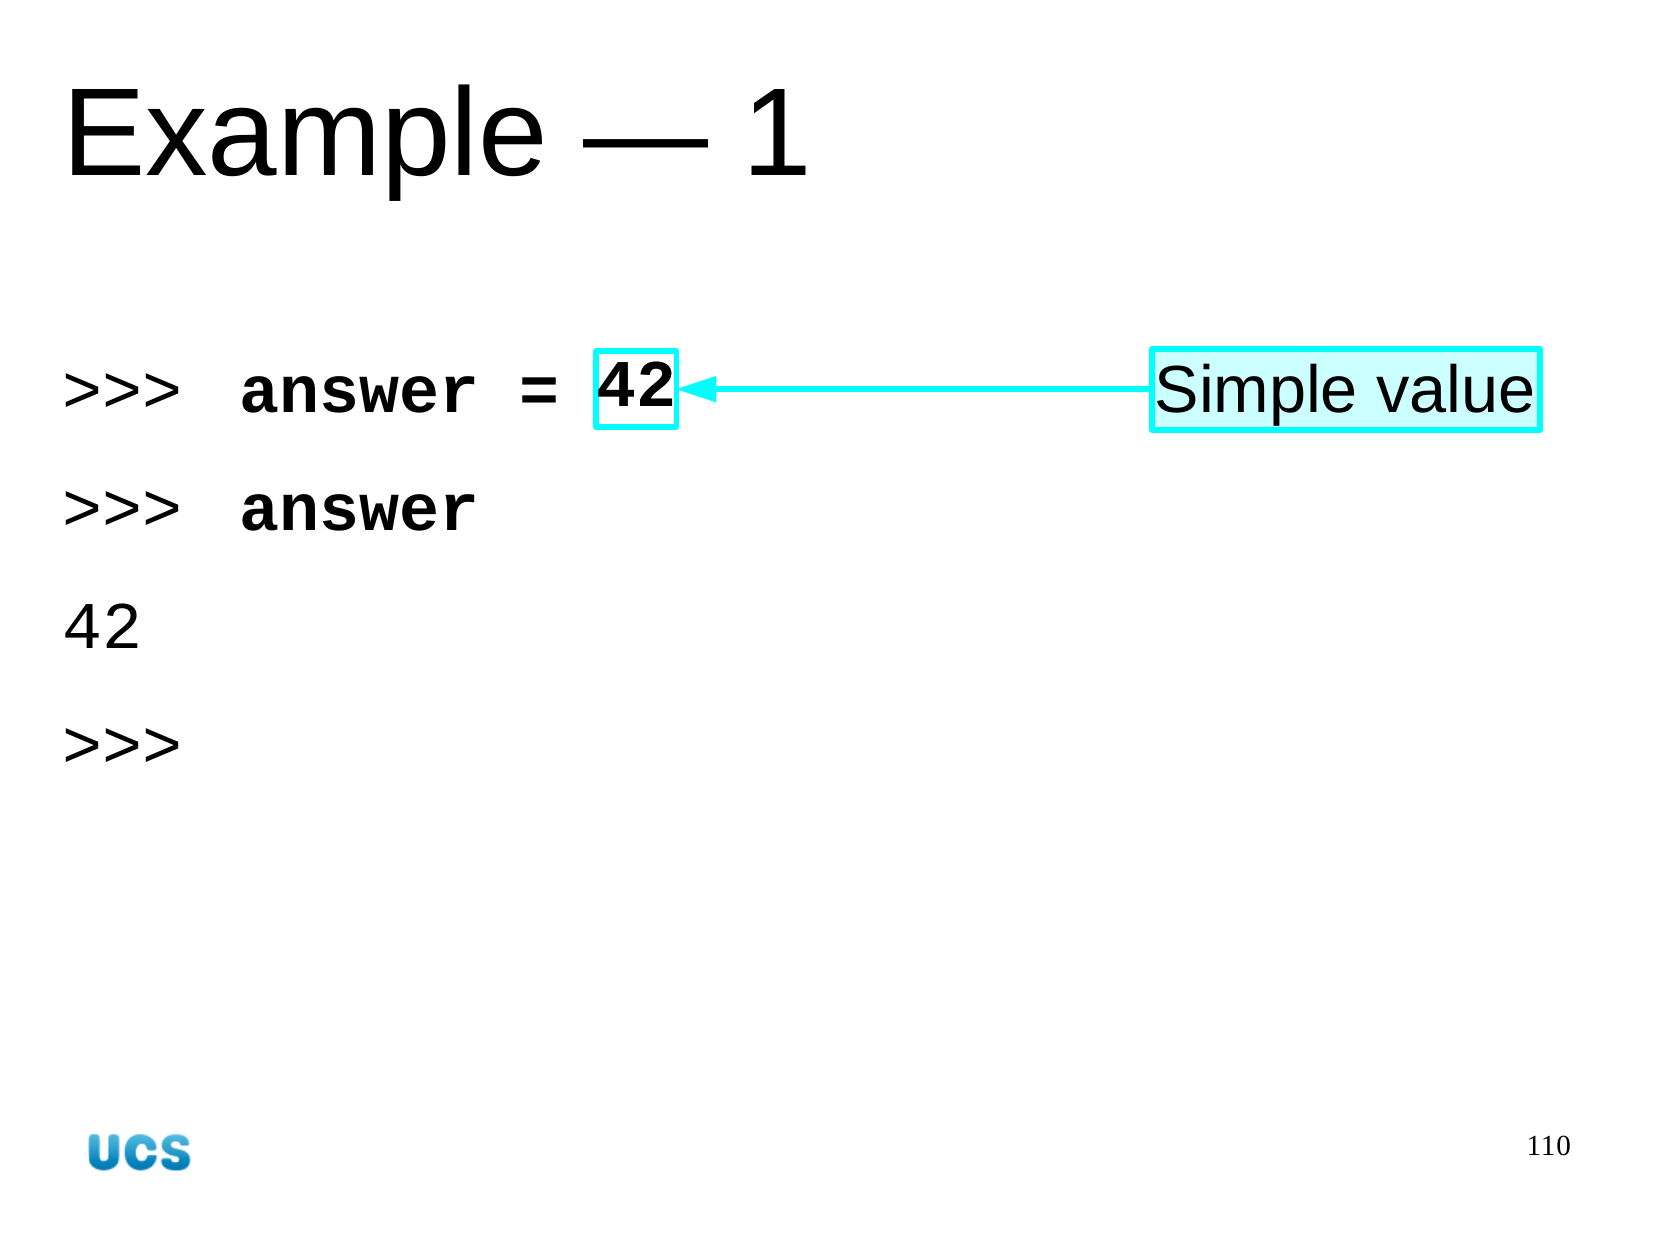

Example ― 1
Simple value
42
>>>
answer
=
>>>
answer
42
>>>
110